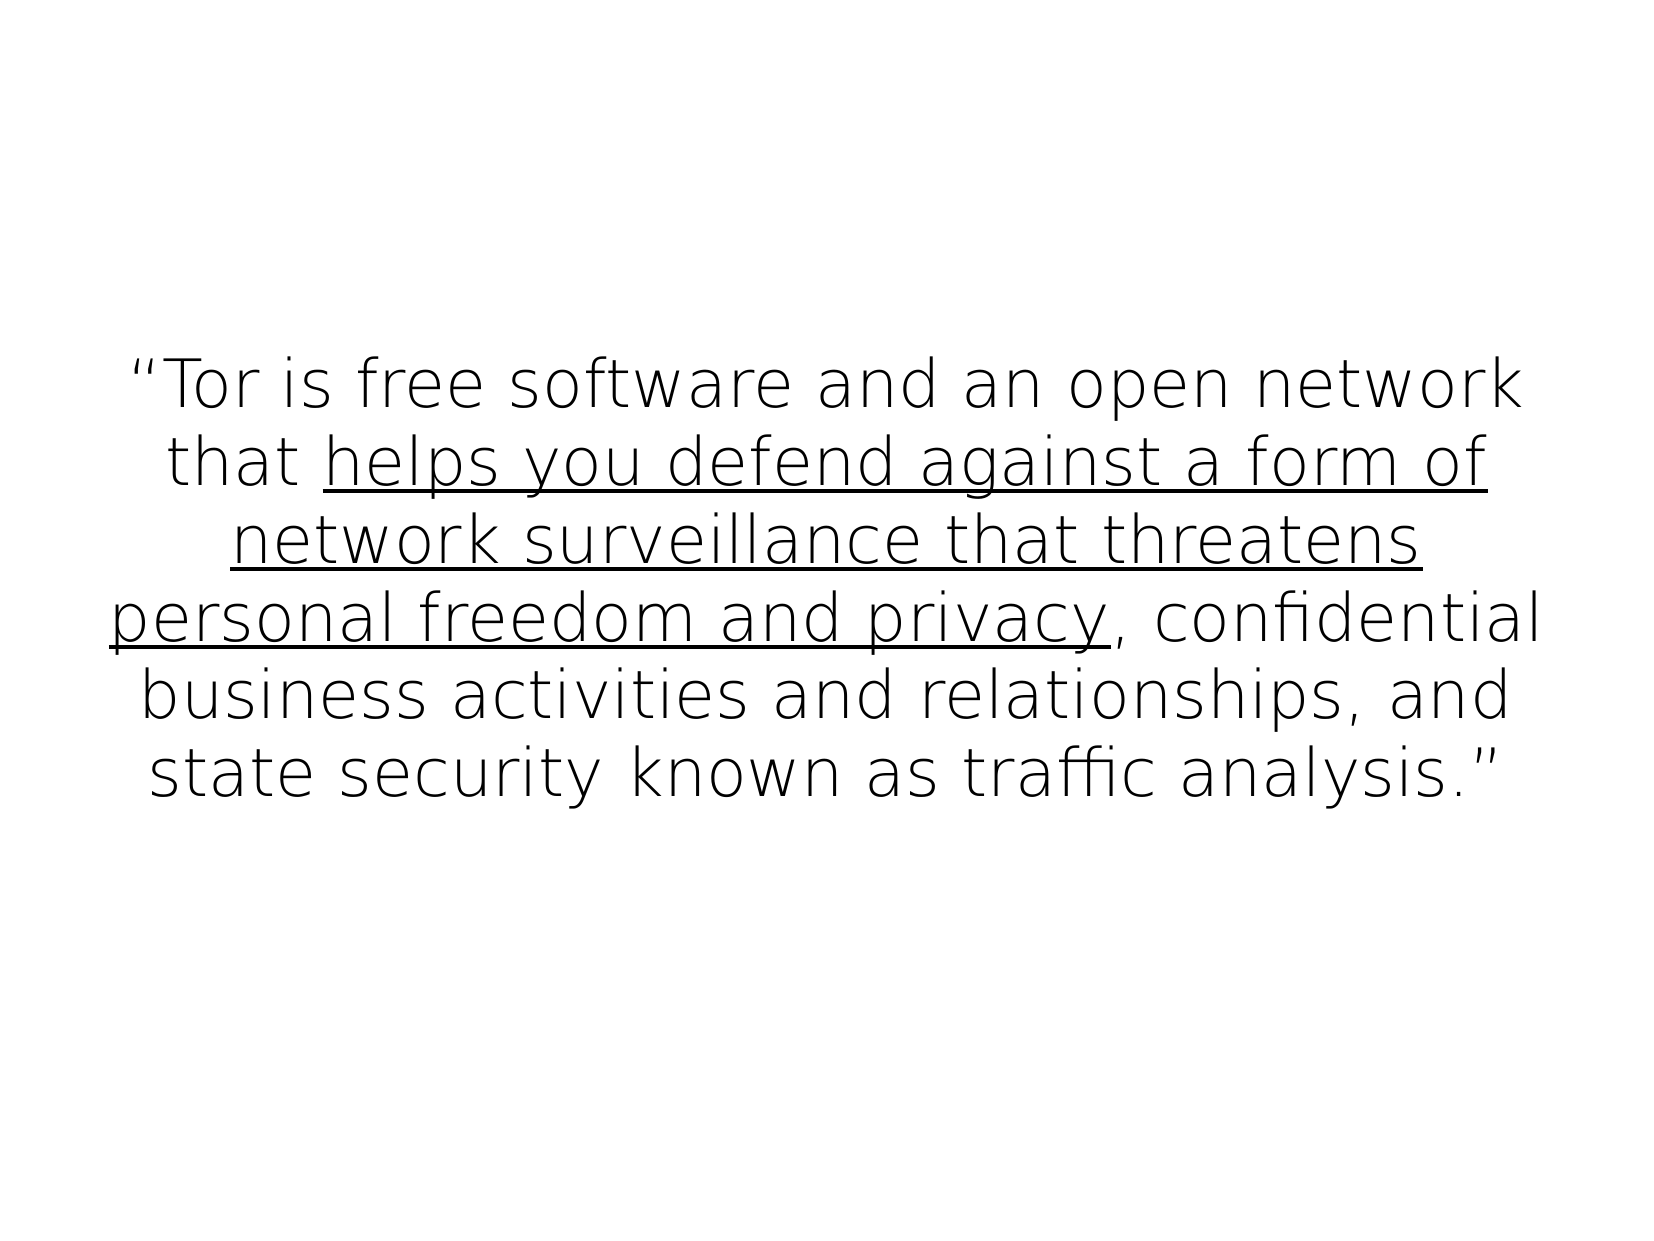

# “Tor is free software and an open network that helps you defend against a form of network surveillance that threatens personal freedom and privacy, confidential business activities and relationships, and state security known as traffic analysis.”